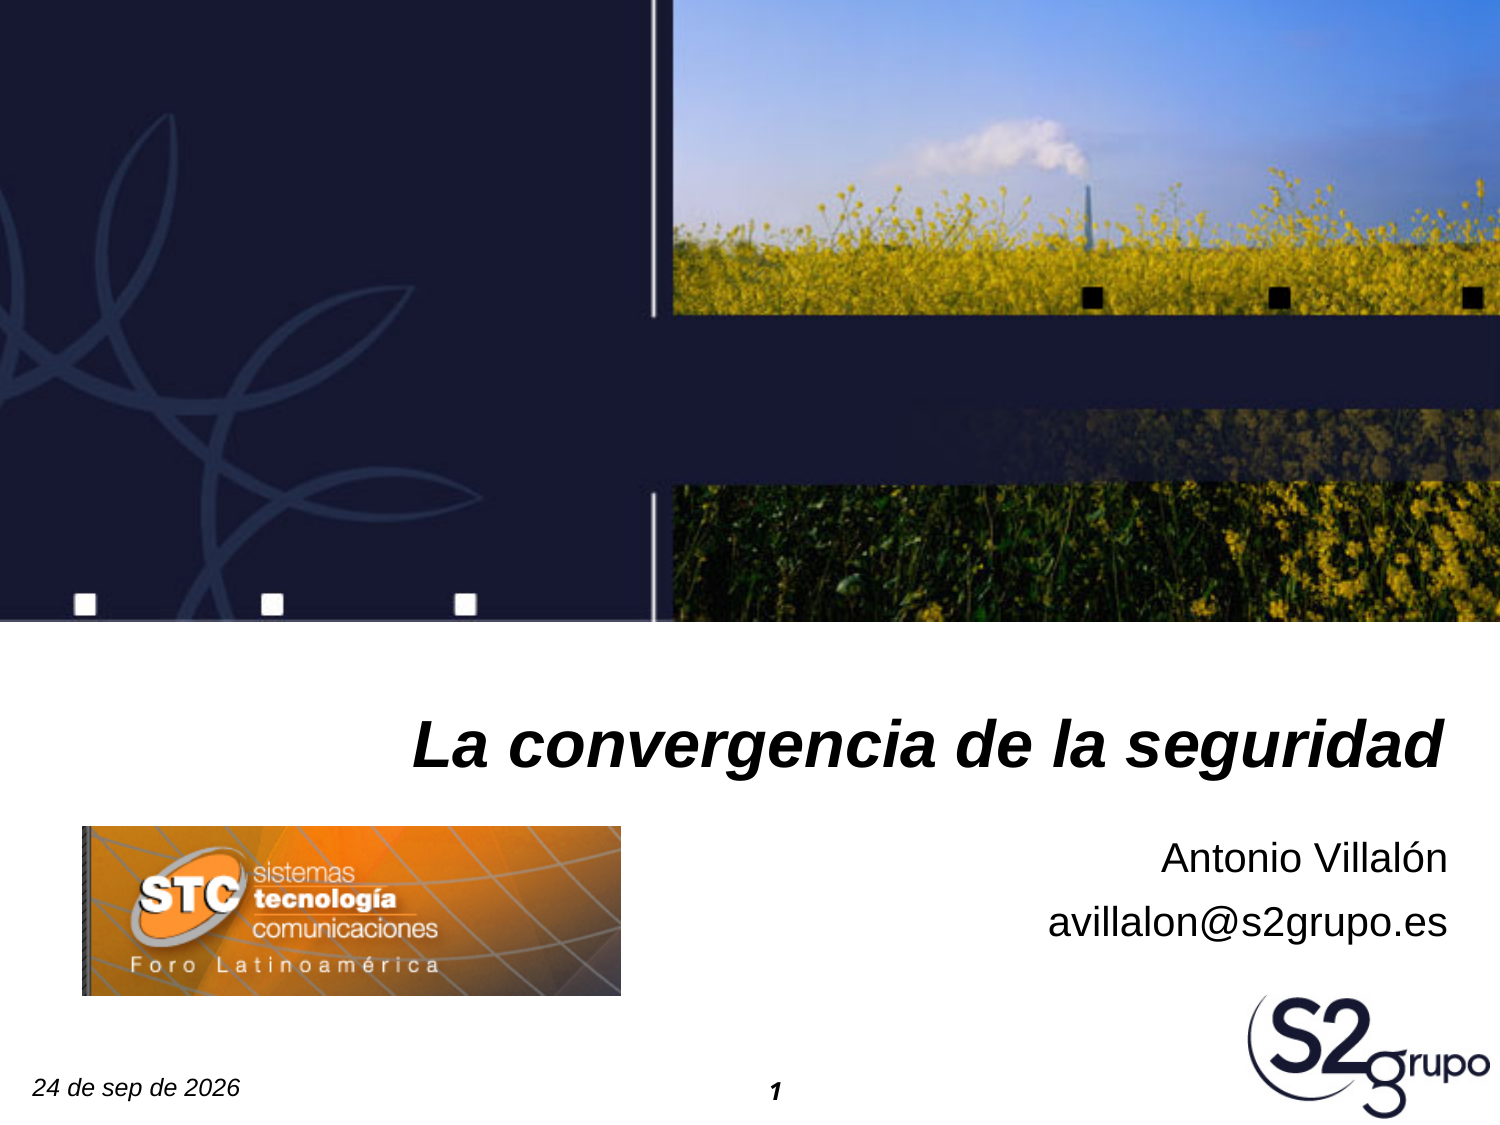

# La convergencia de la seguridad
Antonio Villalón
avillalon@s2grupo.es
21 de ago de 2026